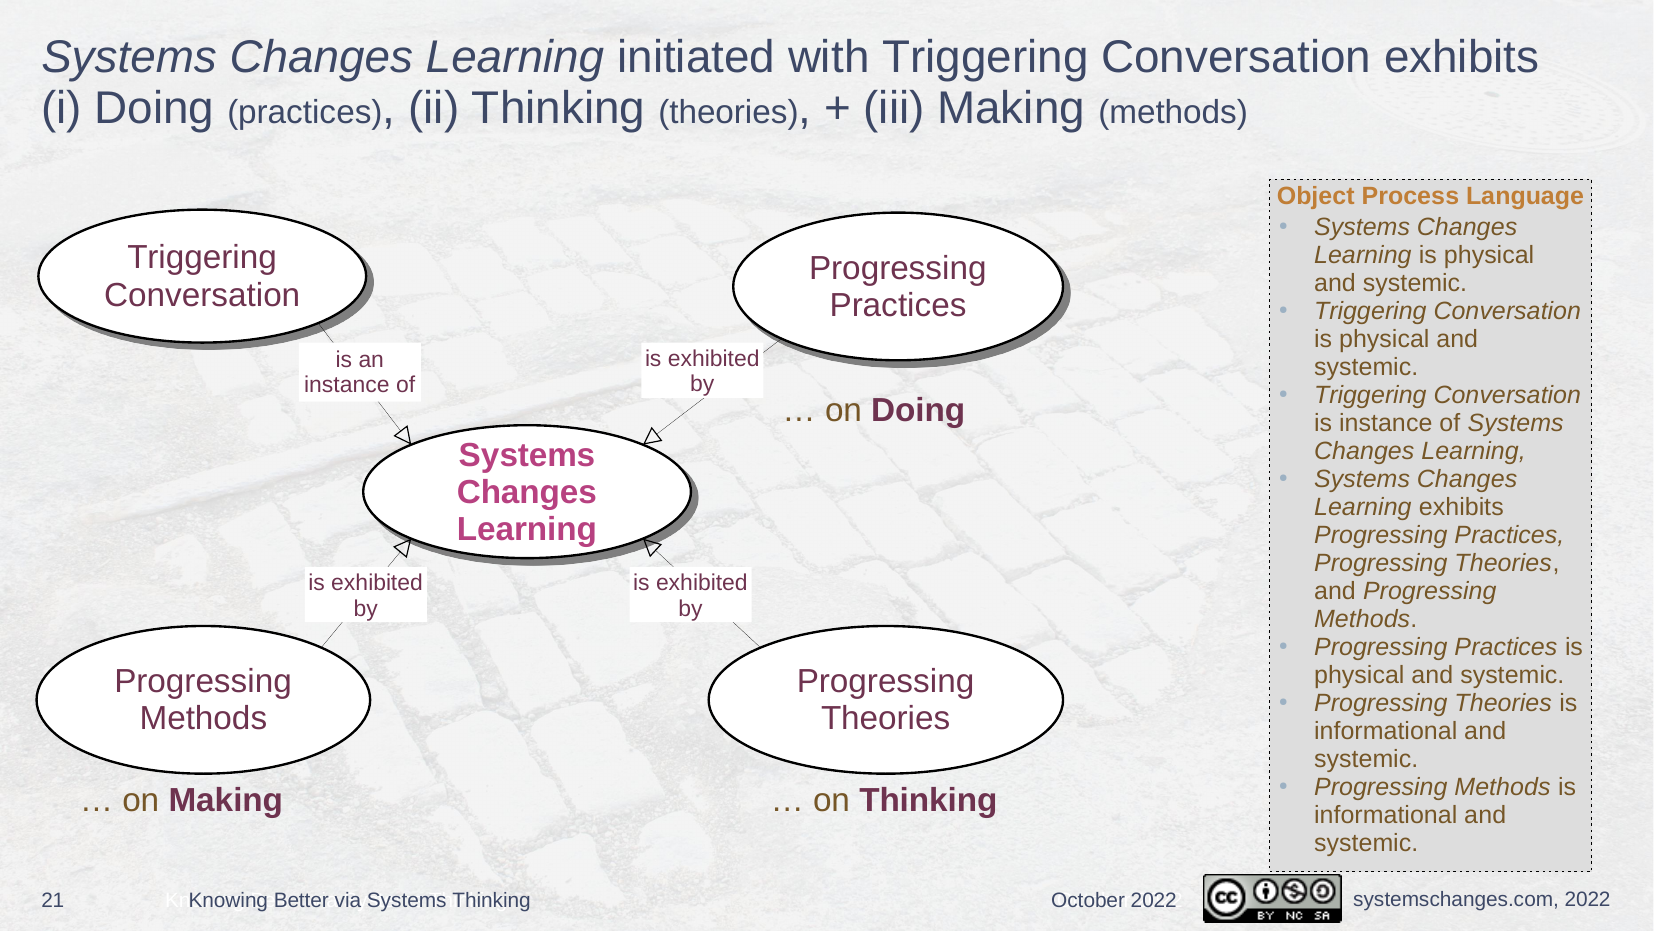

# Systems Changes Learning initiated with Triggering Conversation exhibits (i) Doing (practices), (ii) Thinking (theories), + (iii) Making (methods)
Systems Changes Learning is physical and systemic.
Triggering Conversation is physical and systemic.
Triggering Conversation is instance of Systems Changes Learning,
Systems Changes Learning exhibits
Progressing Practices,
Progressing Theories, and Progressing Methods.
Progressing Practices is physical and systemic.
Progressing Theories is informational and systemic.
Progressing Methods is informational and systemic.
Object Process Language
Triggering
Conversation
Progressing
Practices
is an instance of
is exhibited by
… on Doing
Systems
Changes
Learning
is exhibited by
is exhibited by
Progressing
Methods
Progressing
Theories
… on Making
… on Thinking
Knowing Better via Systems Thinking
October 2022